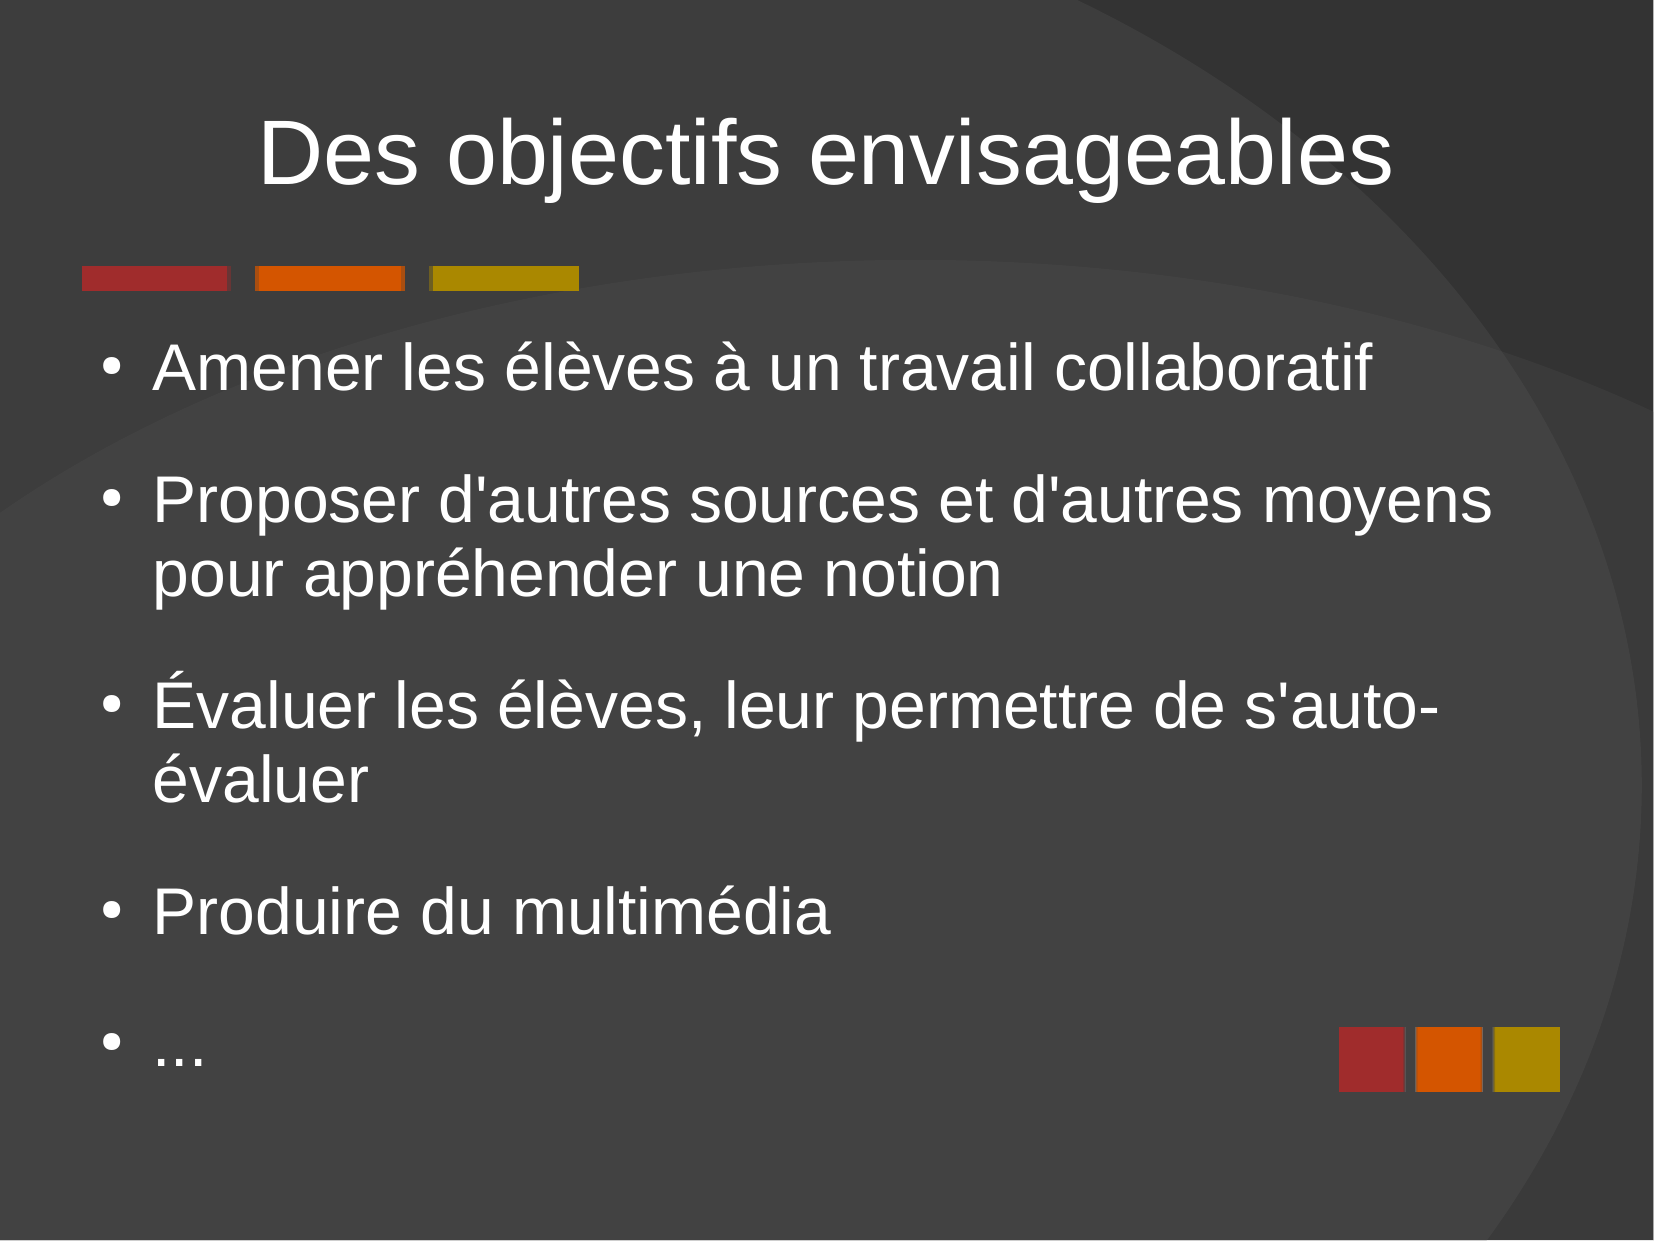

# Des objectifs envisageables
Amener les élèves à un travail collaboratif
Proposer d'autres sources et d'autres moyens pour appréhender une notion
Évaluer les élèves, leur permettre de s'auto-évaluer
Produire du multimédia
...